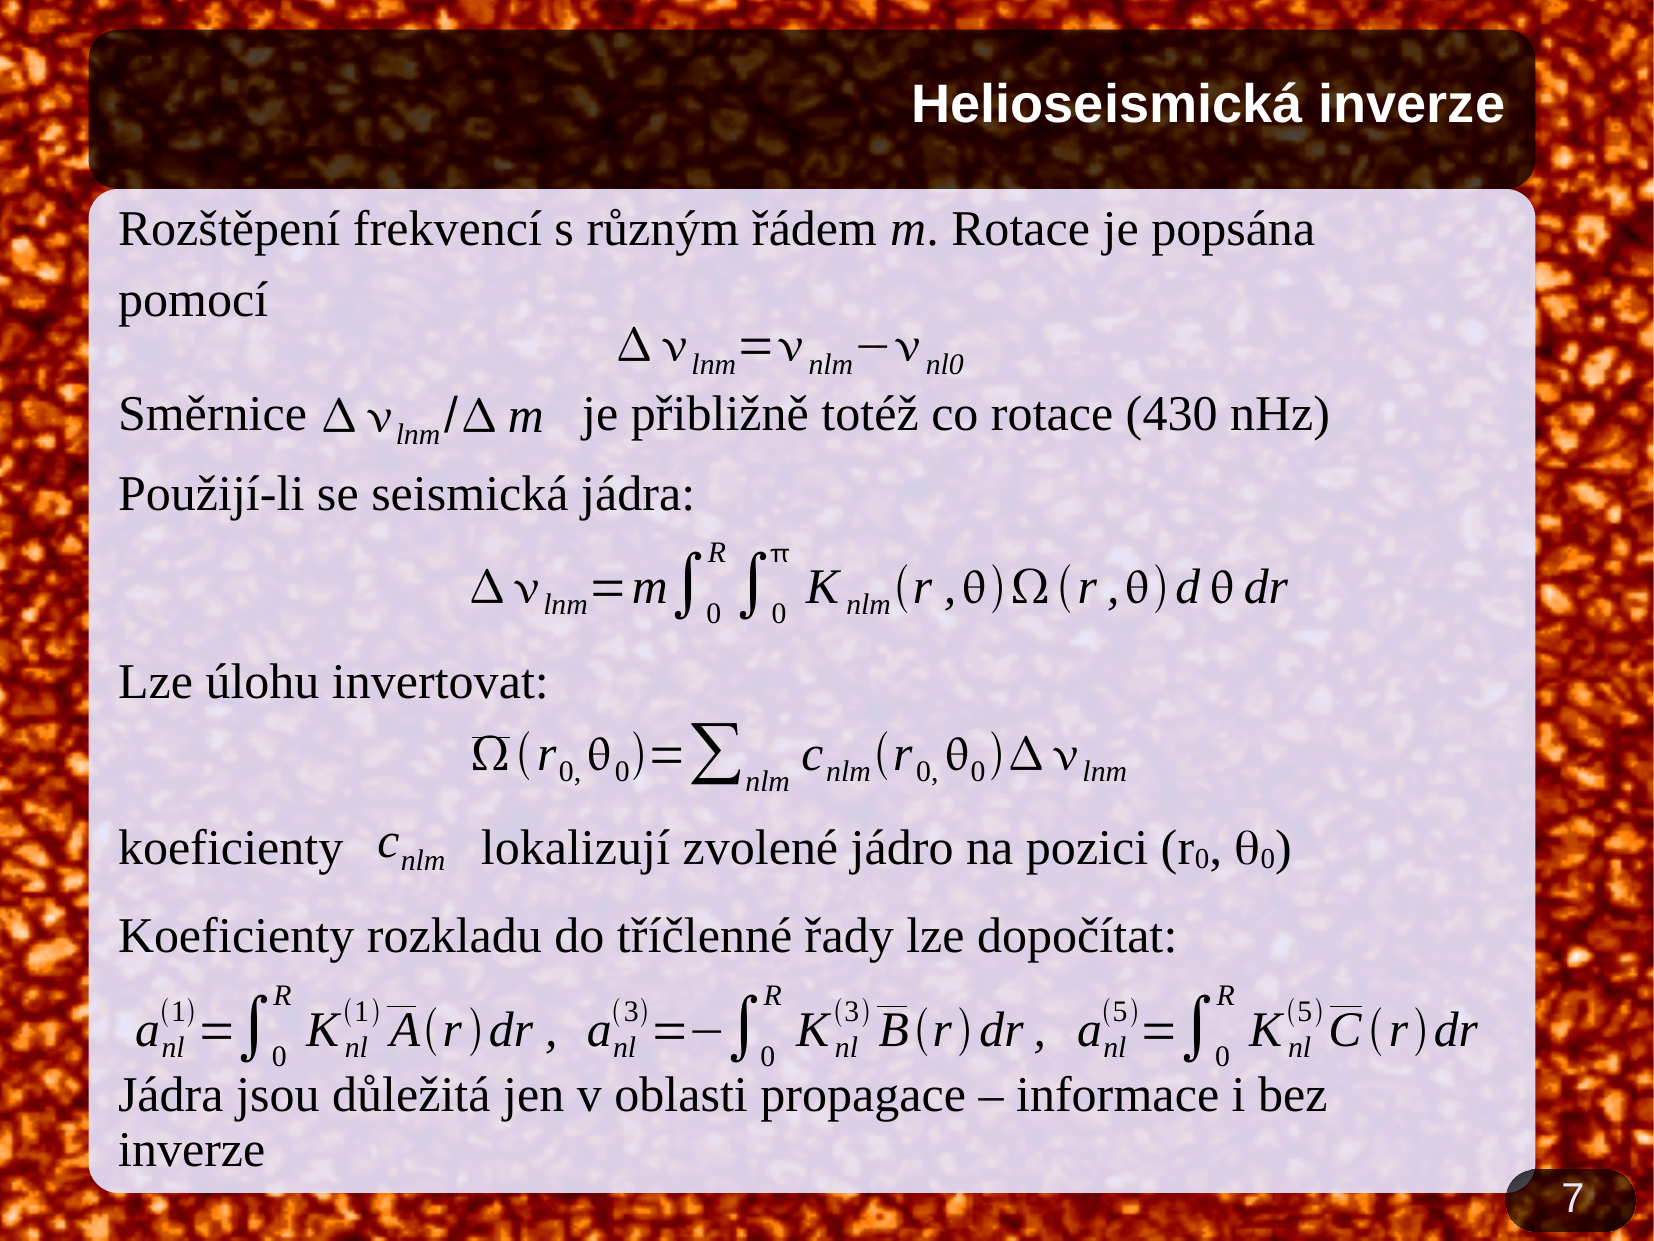

# Helioseismická inverze
Rozštěpení frekvencí s různým řádem m. Rotace je popsána pomocí
Směrnice je přibližně totéž co rotace (430 nHz)
Použijí-li se seismická jádra:
Lze úlohu invertovat:
koeficienty lokalizují zvolené jádro na pozici (r0, 0)
Koeficienty rozkladu do tříčlenné řady lze dopočítat:
Jádra jsou důležitá jen v oblasti propagace – informace i bez inverze